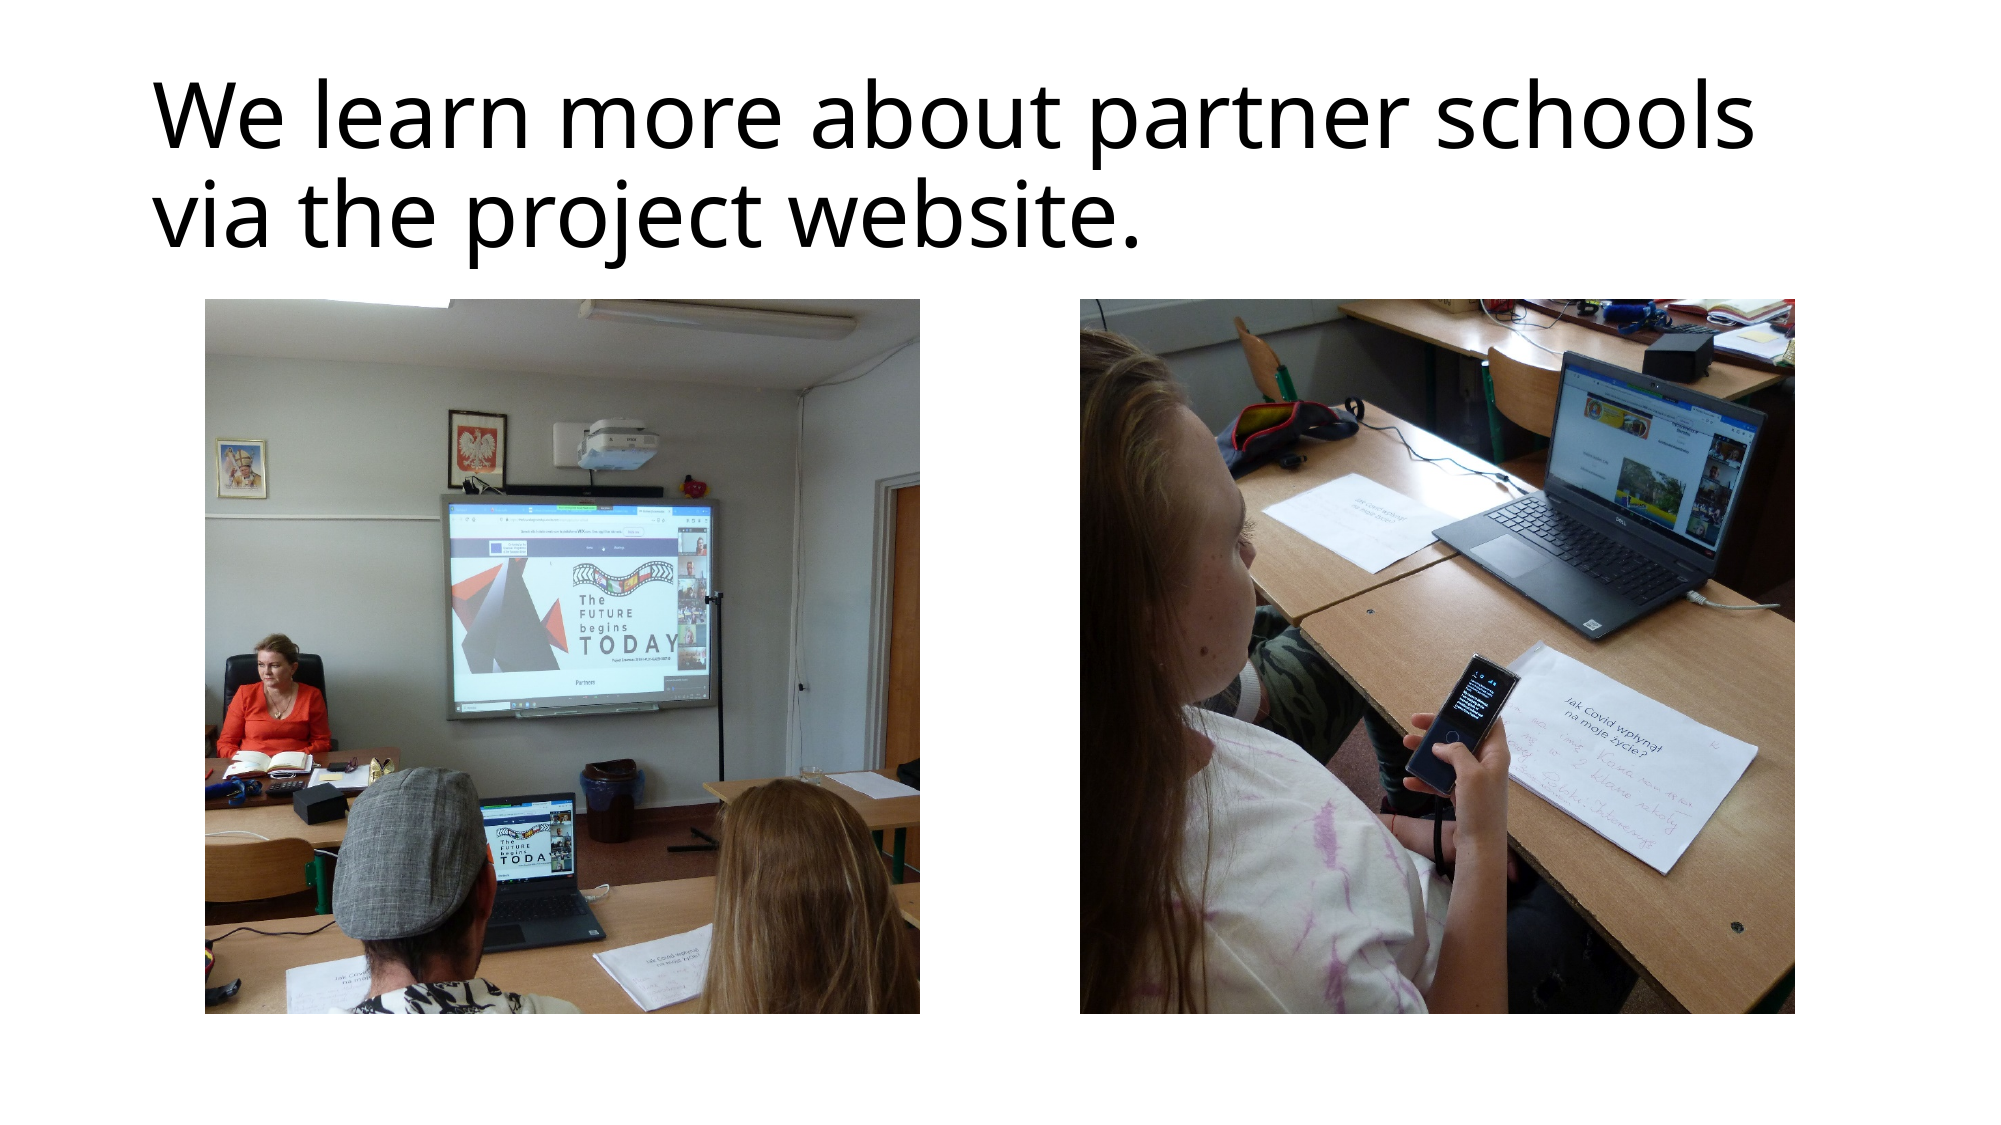

# We learn more about partner schools via the project website.